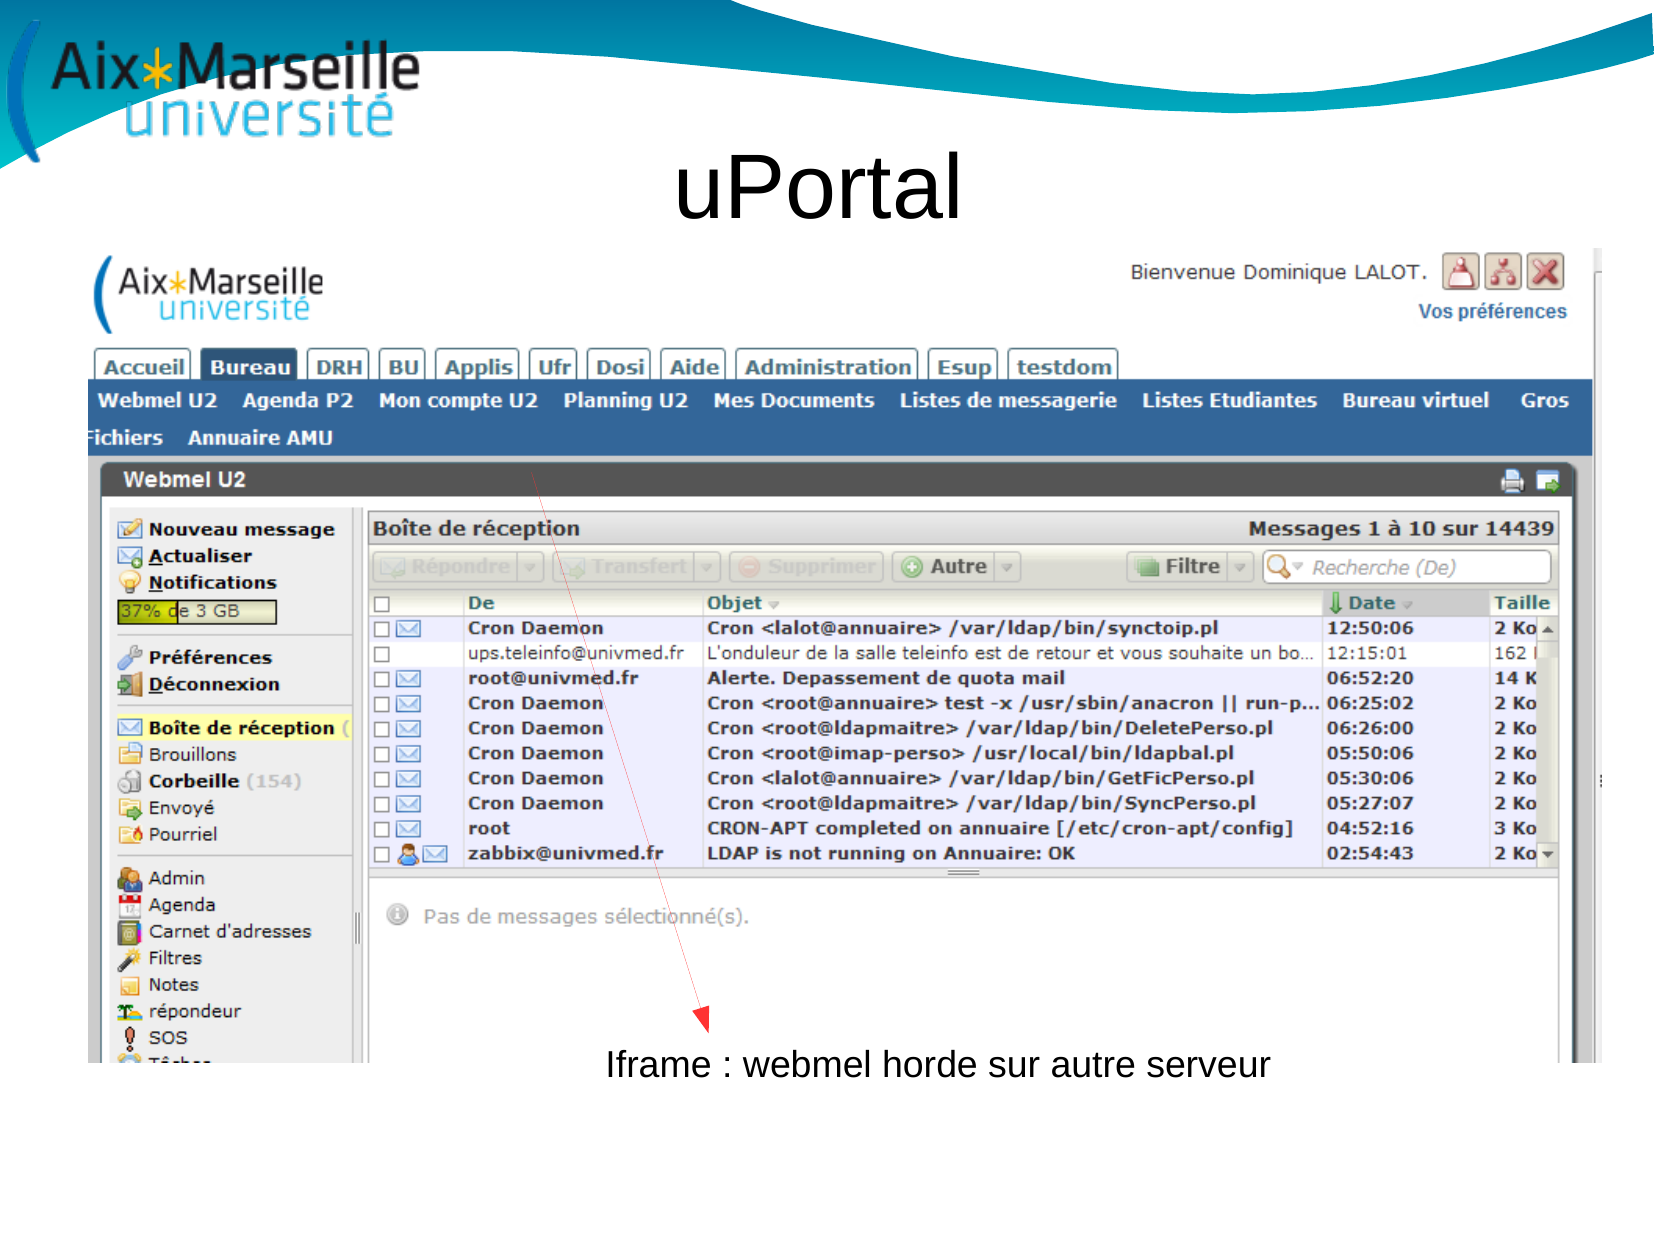

# uPortal
Iframe : webmel horde sur autre serveur